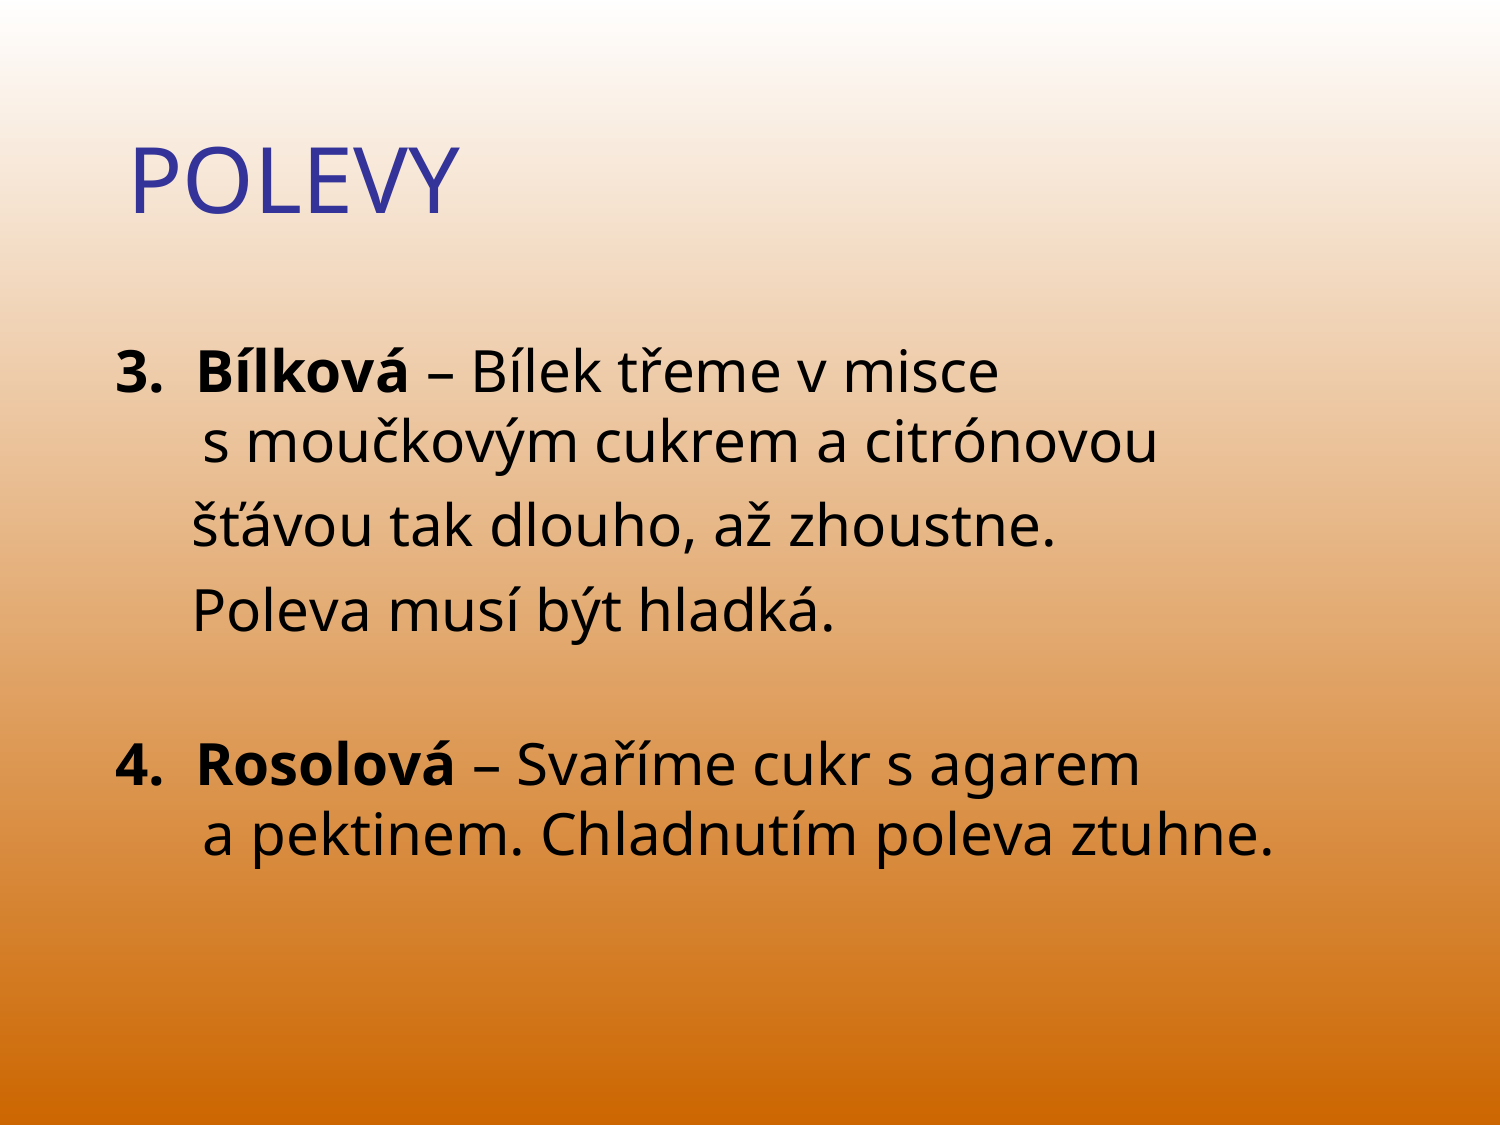

# POLEVY
3. Bílková – Bílek třeme v misce
s moučkovým cukrem a citrónovou
 šťávou tak dlouho, až zhoustne.
 Poleva musí být hladká.
4. Rosolová – Svaříme cukr s agarem
a pektinem. Chladnutím poleva ztuhne.